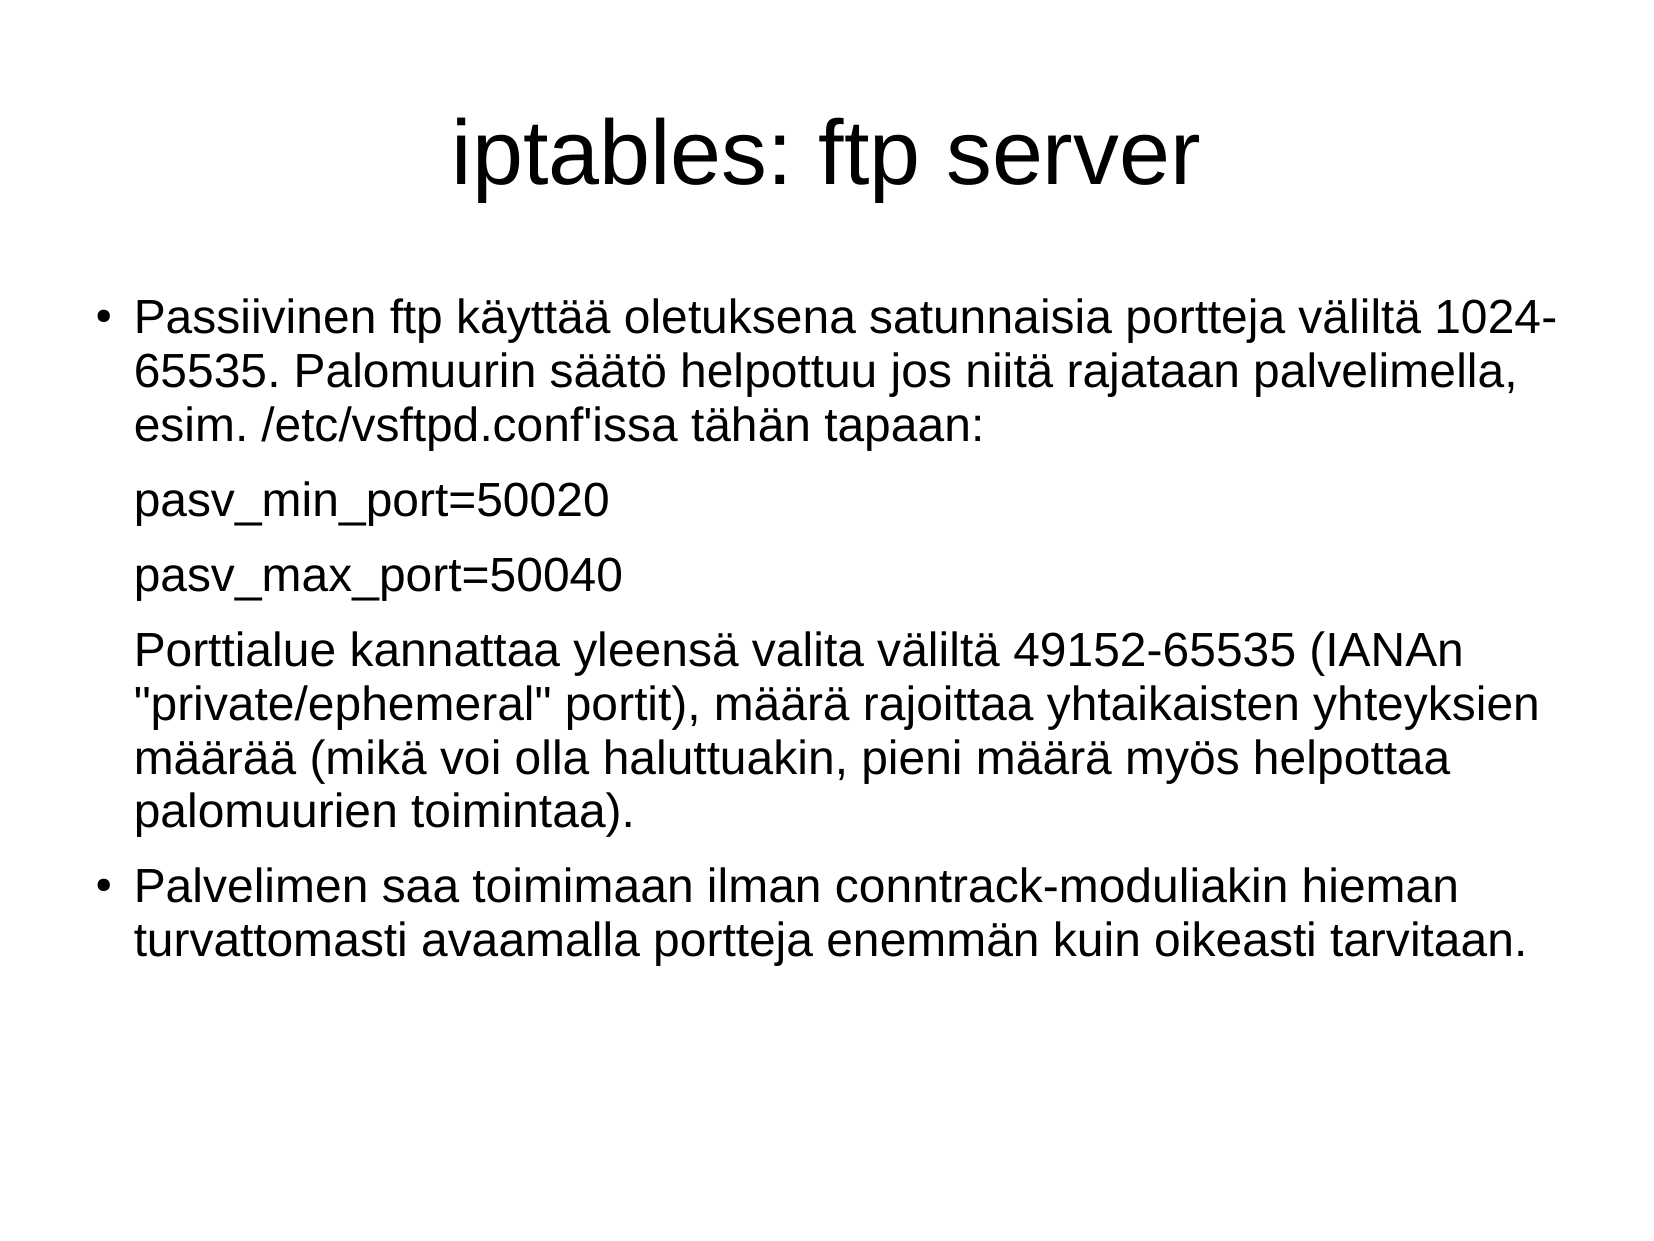

# iptables: ftp server
Passiivinen ftp käyttää oletuksena satunnaisia portteja väliltä 1024-65535. Palomuurin säätö helpottuu jos niitä rajataan palvelimella, esim. /etc/vsftpd.conf'issa tähän tapaan:
pasv_min_port=50020
pasv_max_port=50040
Porttialue kannattaa yleensä valita väliltä 49152-65535 (IANAn "private/ephemeral" portit), määrä rajoittaa yhtaikaisten yhteyksien määrää (mikä voi olla haluttuakin, pieni määrä myös helpottaa palomuurien toimintaa).
Palvelimen saa toimimaan ilman conntrack-moduliakin hieman turvattomasti avaamalla portteja enemmän kuin oikeasti tarvitaan.